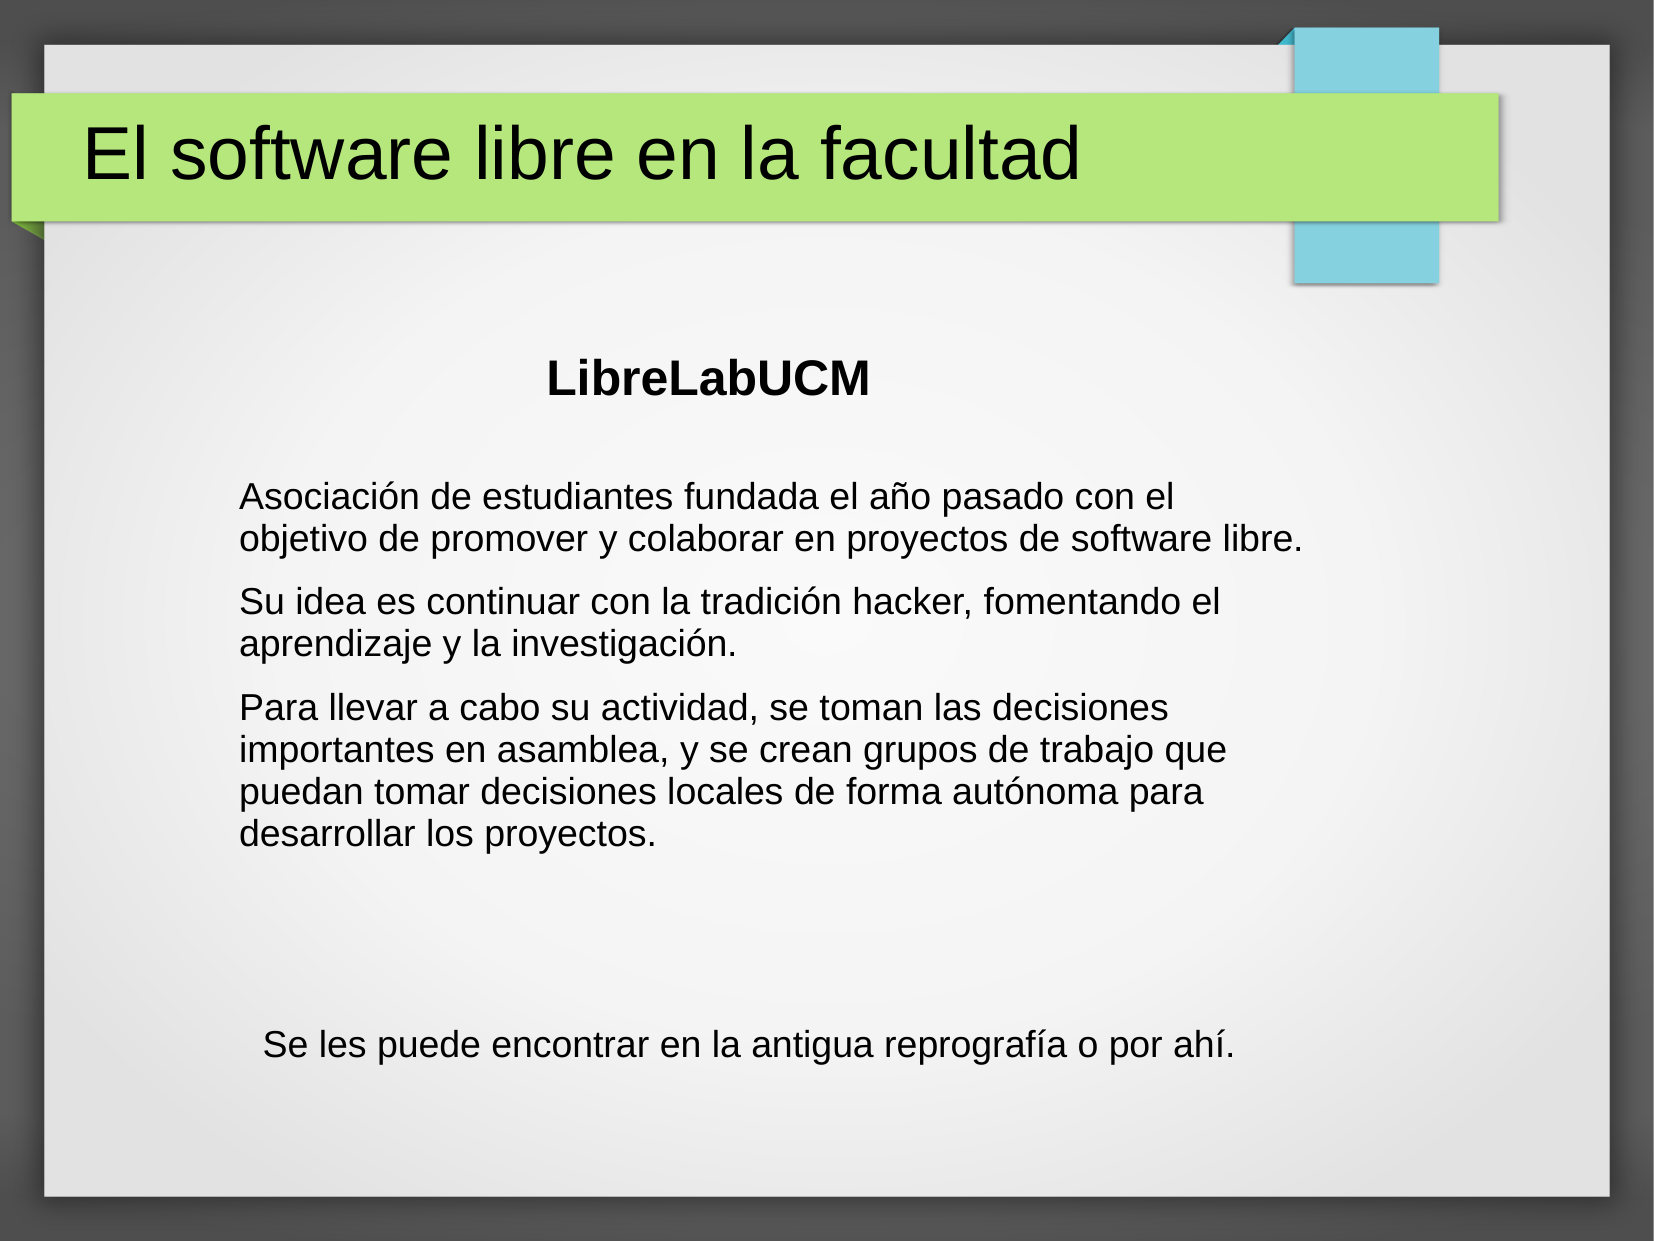

# El software libre en la facultad
LibreLabUCM
Asociación de estudiantes fundada el año pasado con el objetivo de promover y colaborar en proyectos de software libre.
Su idea es continuar con la tradición hacker, fomentando el aprendizaje y la investigación.
Para llevar a cabo su actividad, se toman las decisiones importantes en asamblea, y se crean grupos de trabajo que puedan tomar decisiones locales de forma autónoma para desarrollar los proyectos.
Se les puede encontrar en la antigua reprografía o por ahí.